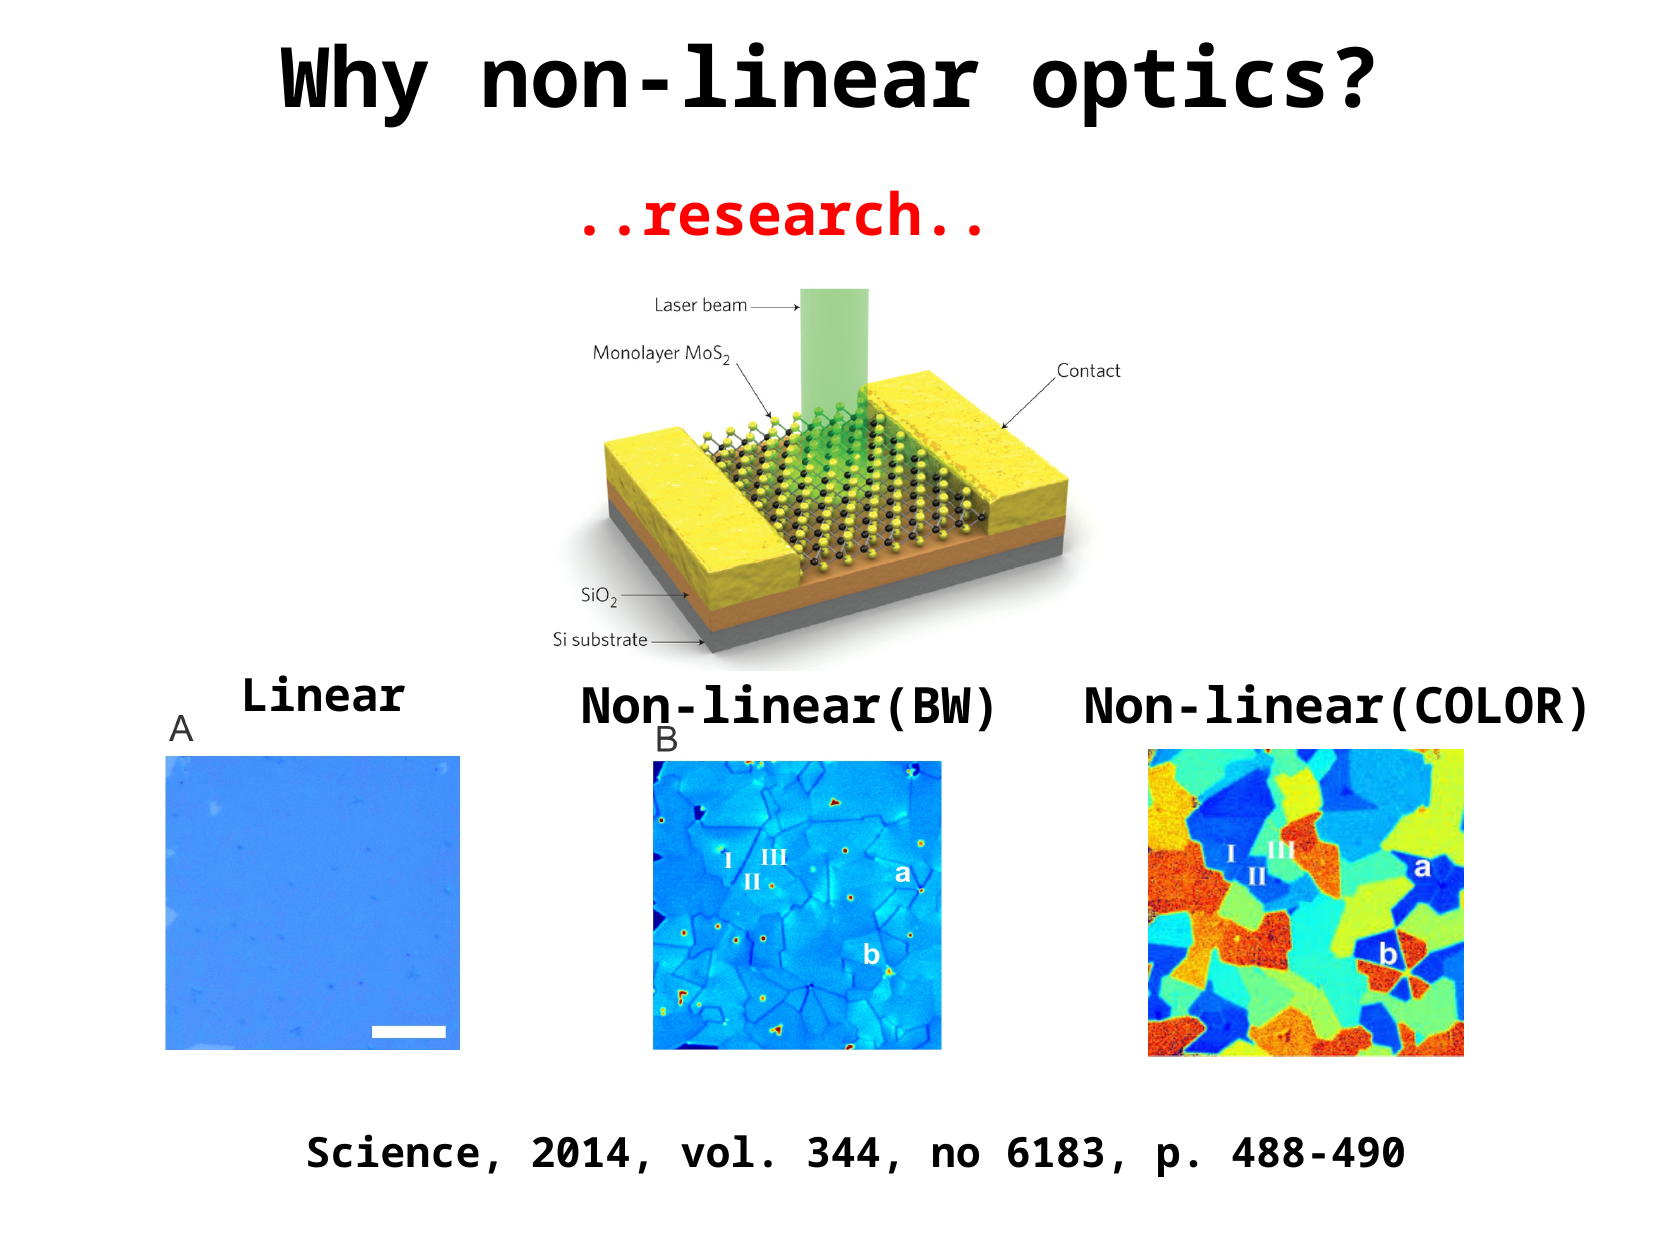

# Why non-linear optics?
..research..
Linear
Non-linear(BW)
Non-linear(COLOR)
Science, 2014, vol. 344, no 6183, p. 488-490